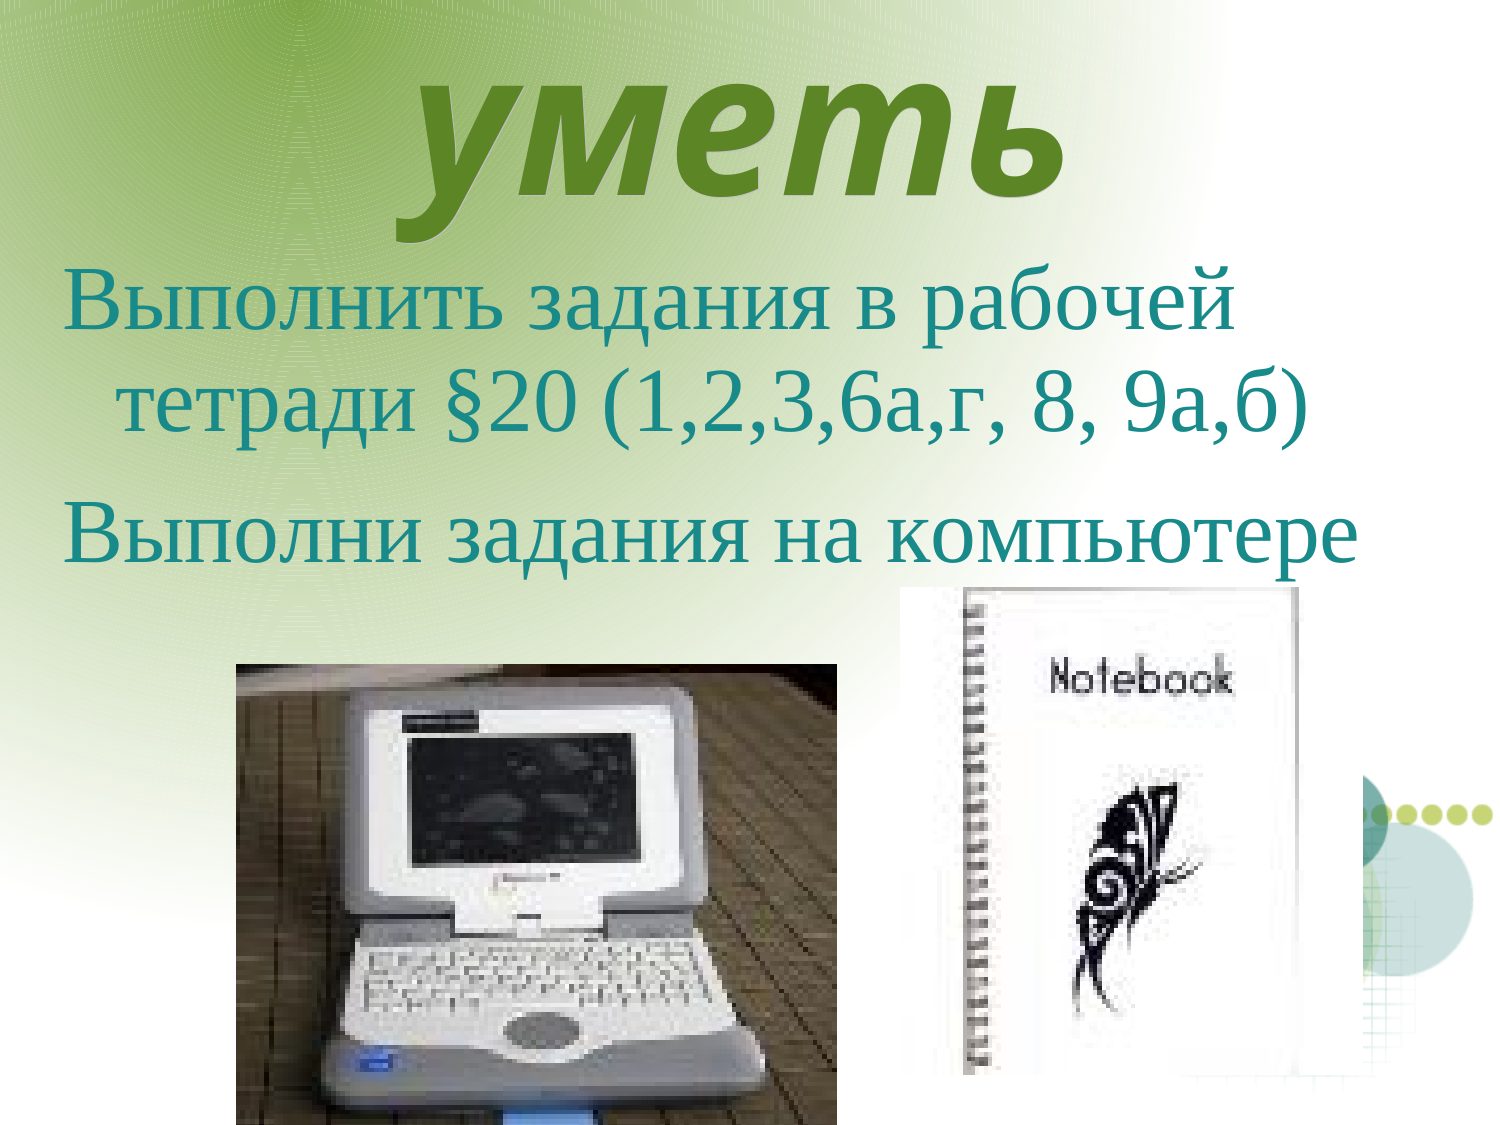

# уметь
Выполнить задания в рабочей тетради §20 (1,2,3,6а,г, 8, 9а,б)
Выполни задания на компьютере